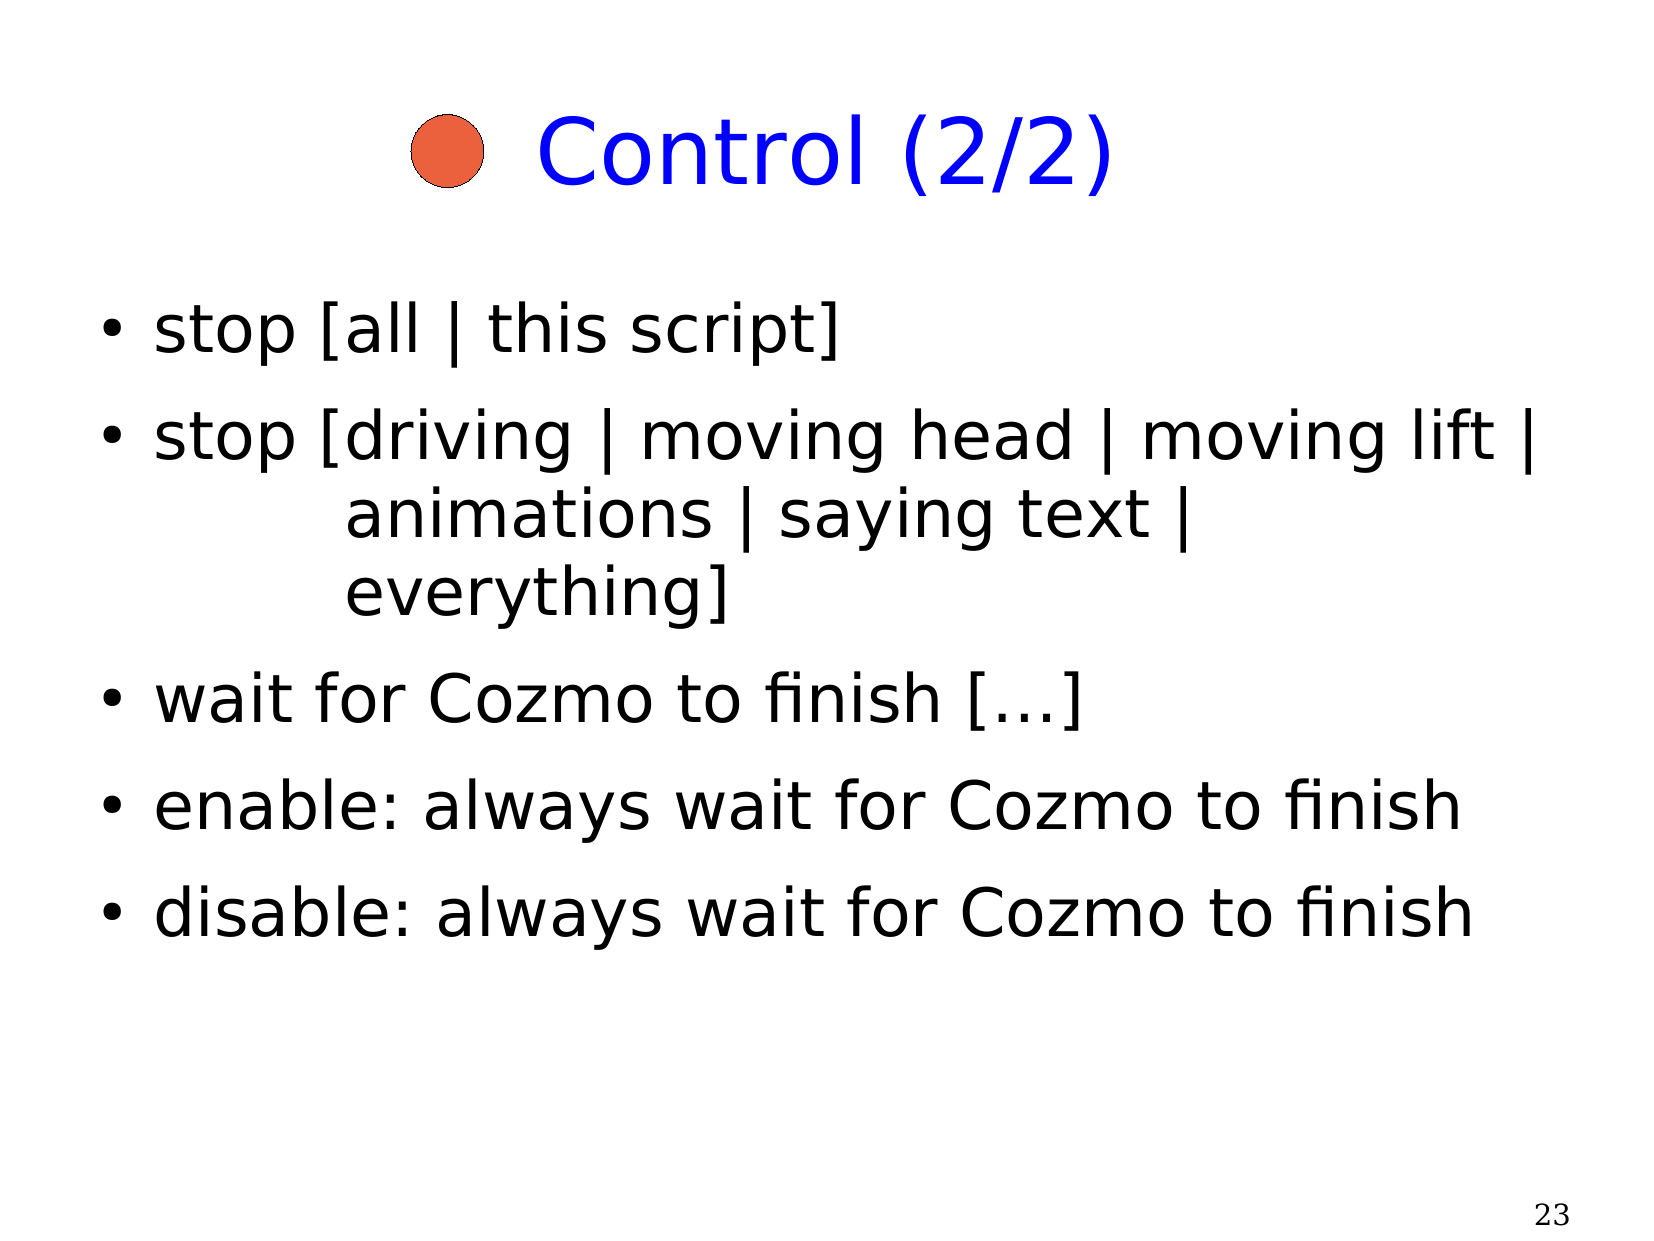

# Control (2/2)
stop [all | this script]
stop [driving | moving head | moving lift |
 animations | saying text |
 everything]
wait for Cozmo to finish […]
enable: always wait for Cozmo to finish
disable: always wait for Cozmo to finish
23